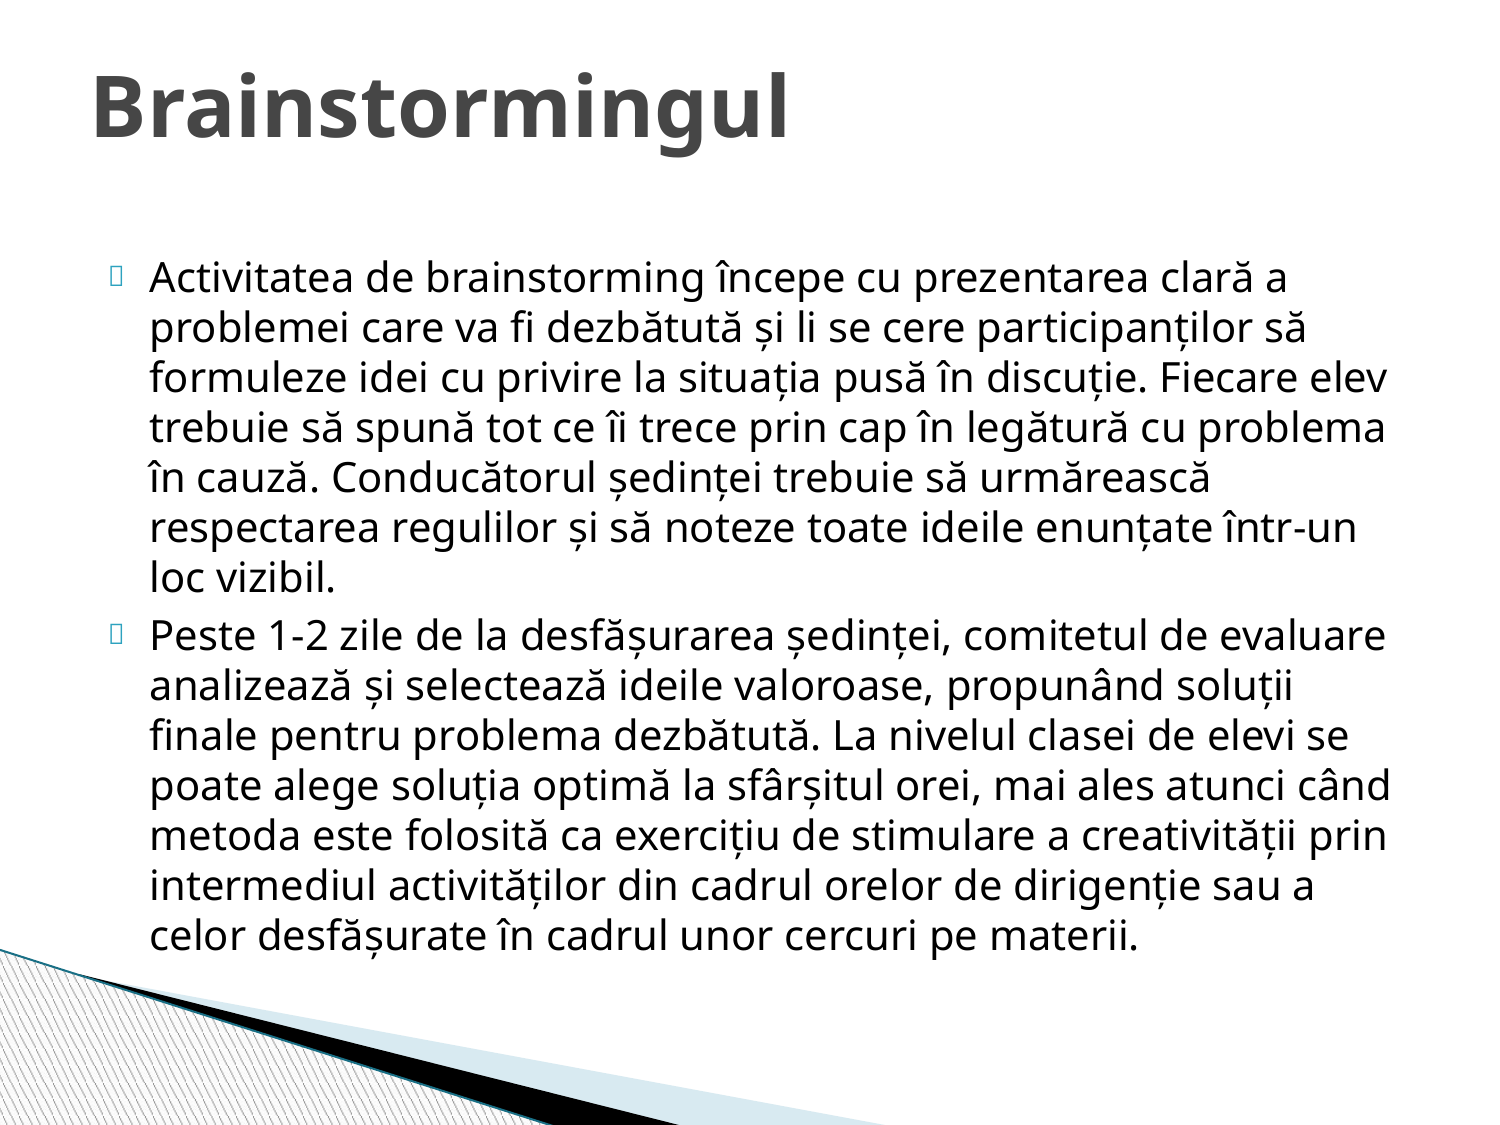

Brainstormingul
# Activitatea de brainstorming începe cu prezentarea clară a problemei care va fi dezbătută și li se cere participanților să formuleze idei cu privire la situația pusă în discuție. Fiecare elev trebuie să spună tot ce îi trece prin cap în legătură cu problema în cauză. Conducătorul ședinței trebuie să urmărească respectarea regulilor și să noteze toate ideile enunțate într-un loc vizibil.
Peste 1-2 zile de la desfășurarea ședinței, comitetul de evaluare analizează și selectează ideile valoroase, propunând soluții finale pentru problema dezbătută. La nivelul clasei de elevi se poate alege soluția optimă la sfârșitul orei, mai ales atunci când metoda este folosită ca exercițiu de stimulare a creativității prin intermediul activităților din cadrul orelor de dirigenție sau a celor desfășurate în cadrul unor cercuri pe materii.